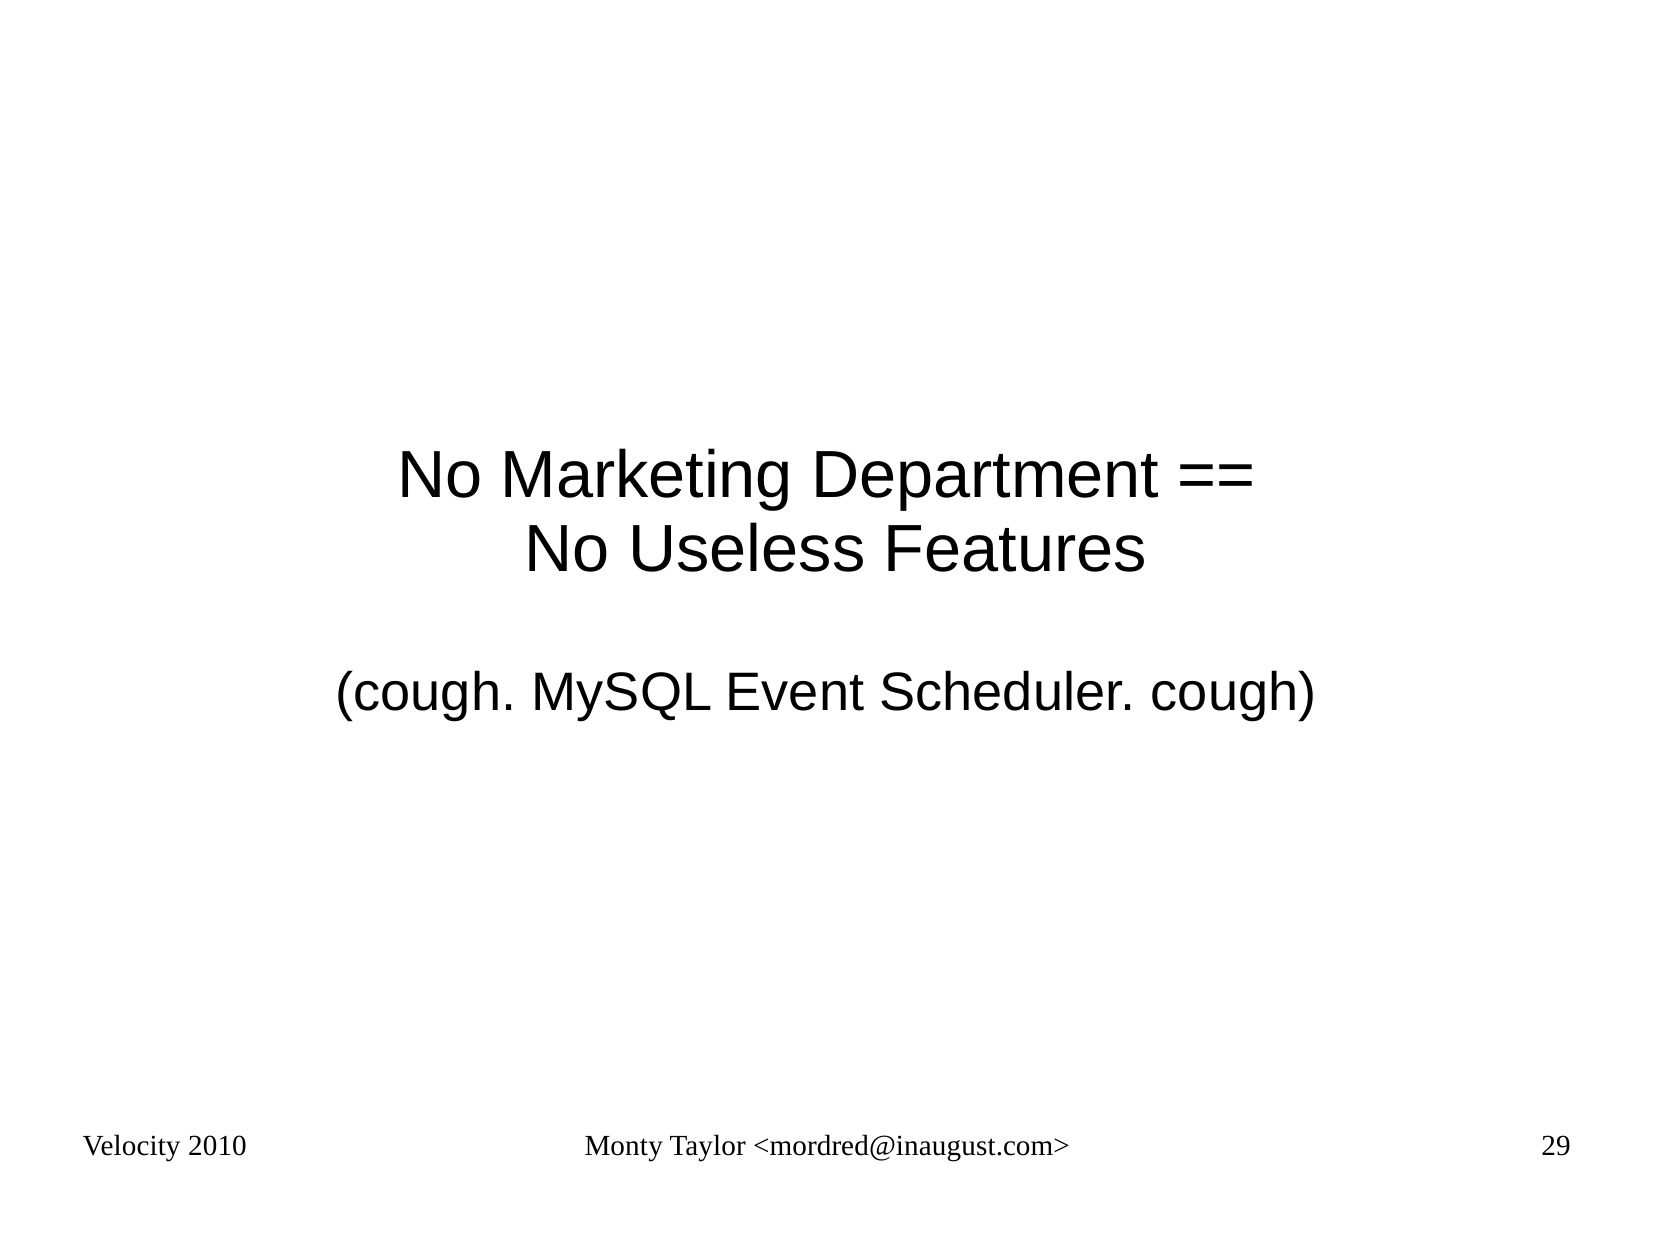

# No Marketing Department ==
 No Useless Features
(cough. MySQL Event Scheduler. cough)
Velocity 2010
Monty Taylor <mordred@inaugust.com>
29